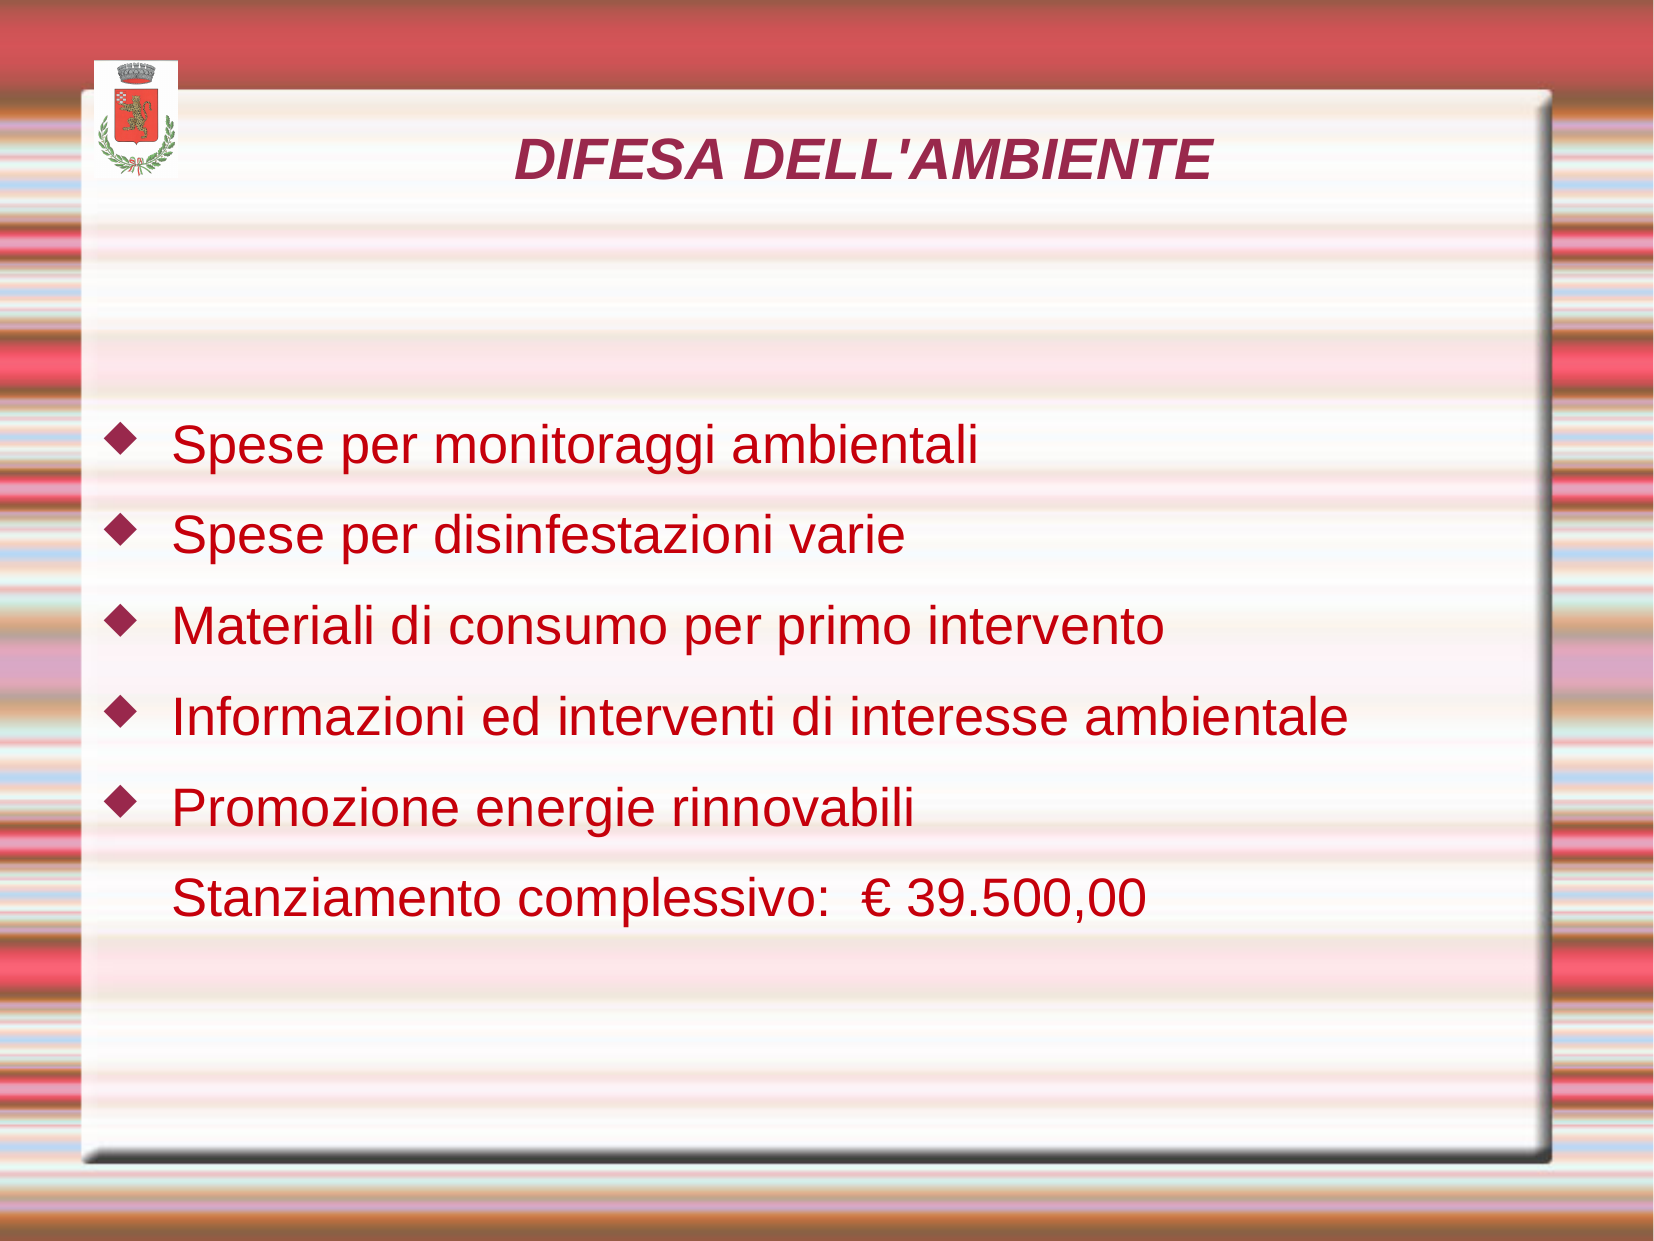

# DIFESA DELL'AMBIENTE
Spese per monitoraggi ambientali
Spese per disinfestazioni varie
Materiali di consumo per primo intervento
Informazioni ed interventi di interesse ambientale
Promozione energie rinnovabili
Stanziamento complessivo: € 39.500,00